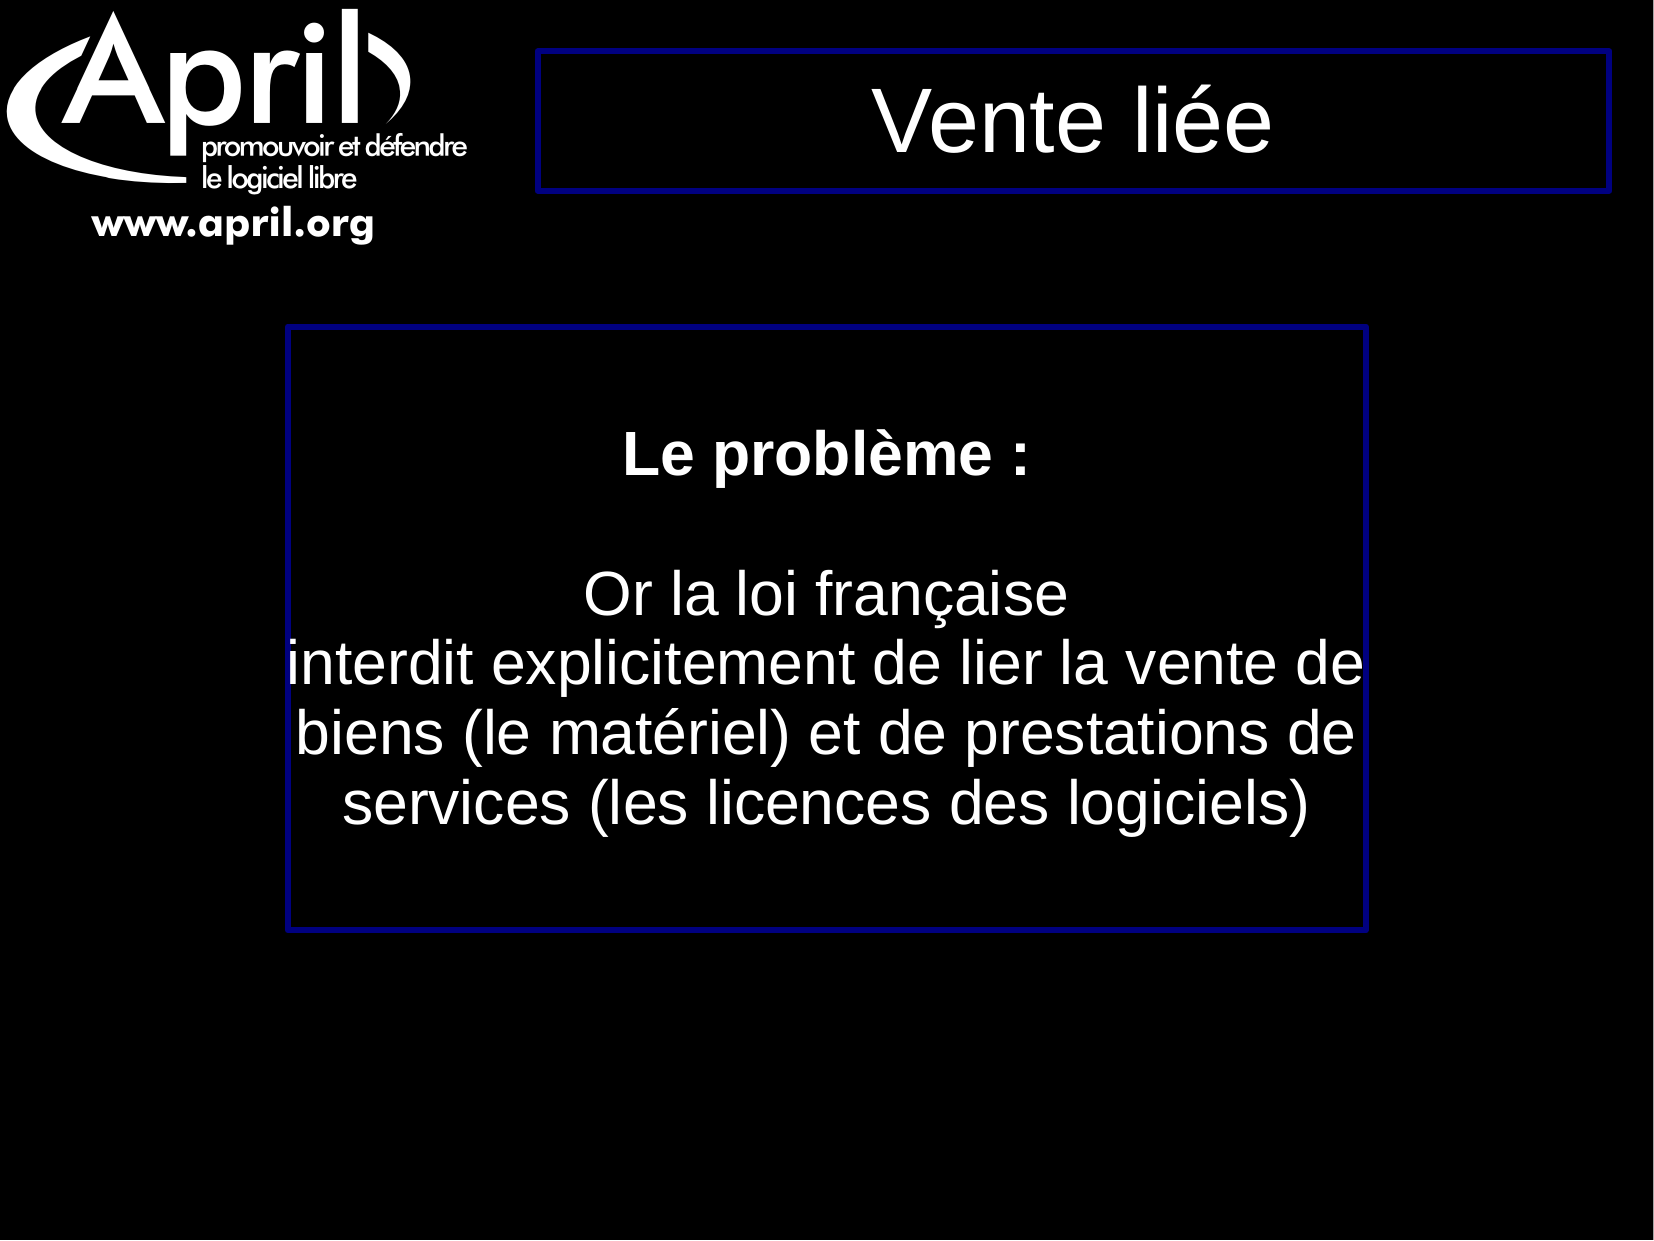

# Vente liée
Le problème :
Or la loi française
interdit explicitement de lier la vente de biens (le matériel) et de prestations de services (les licences des logiciels)